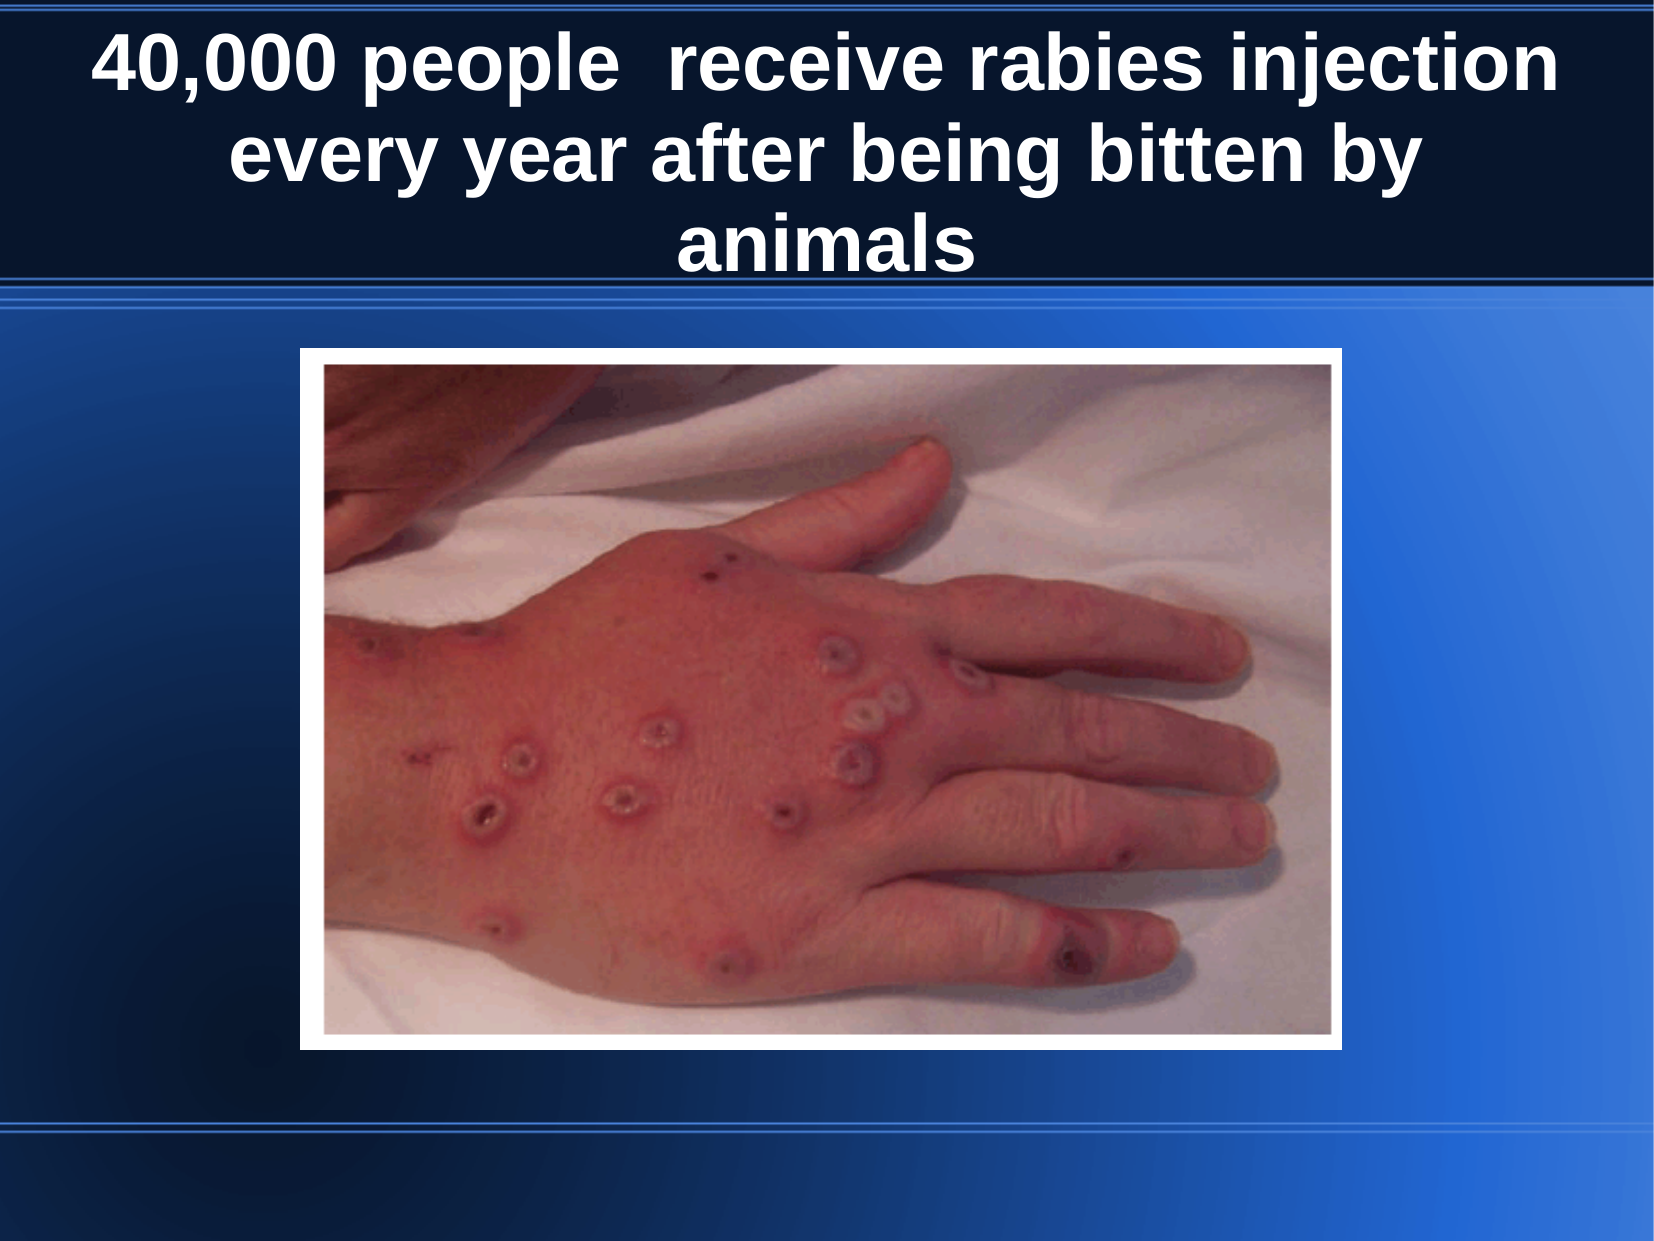

# 40,000 people receive rabies injection every year after being bitten by animals